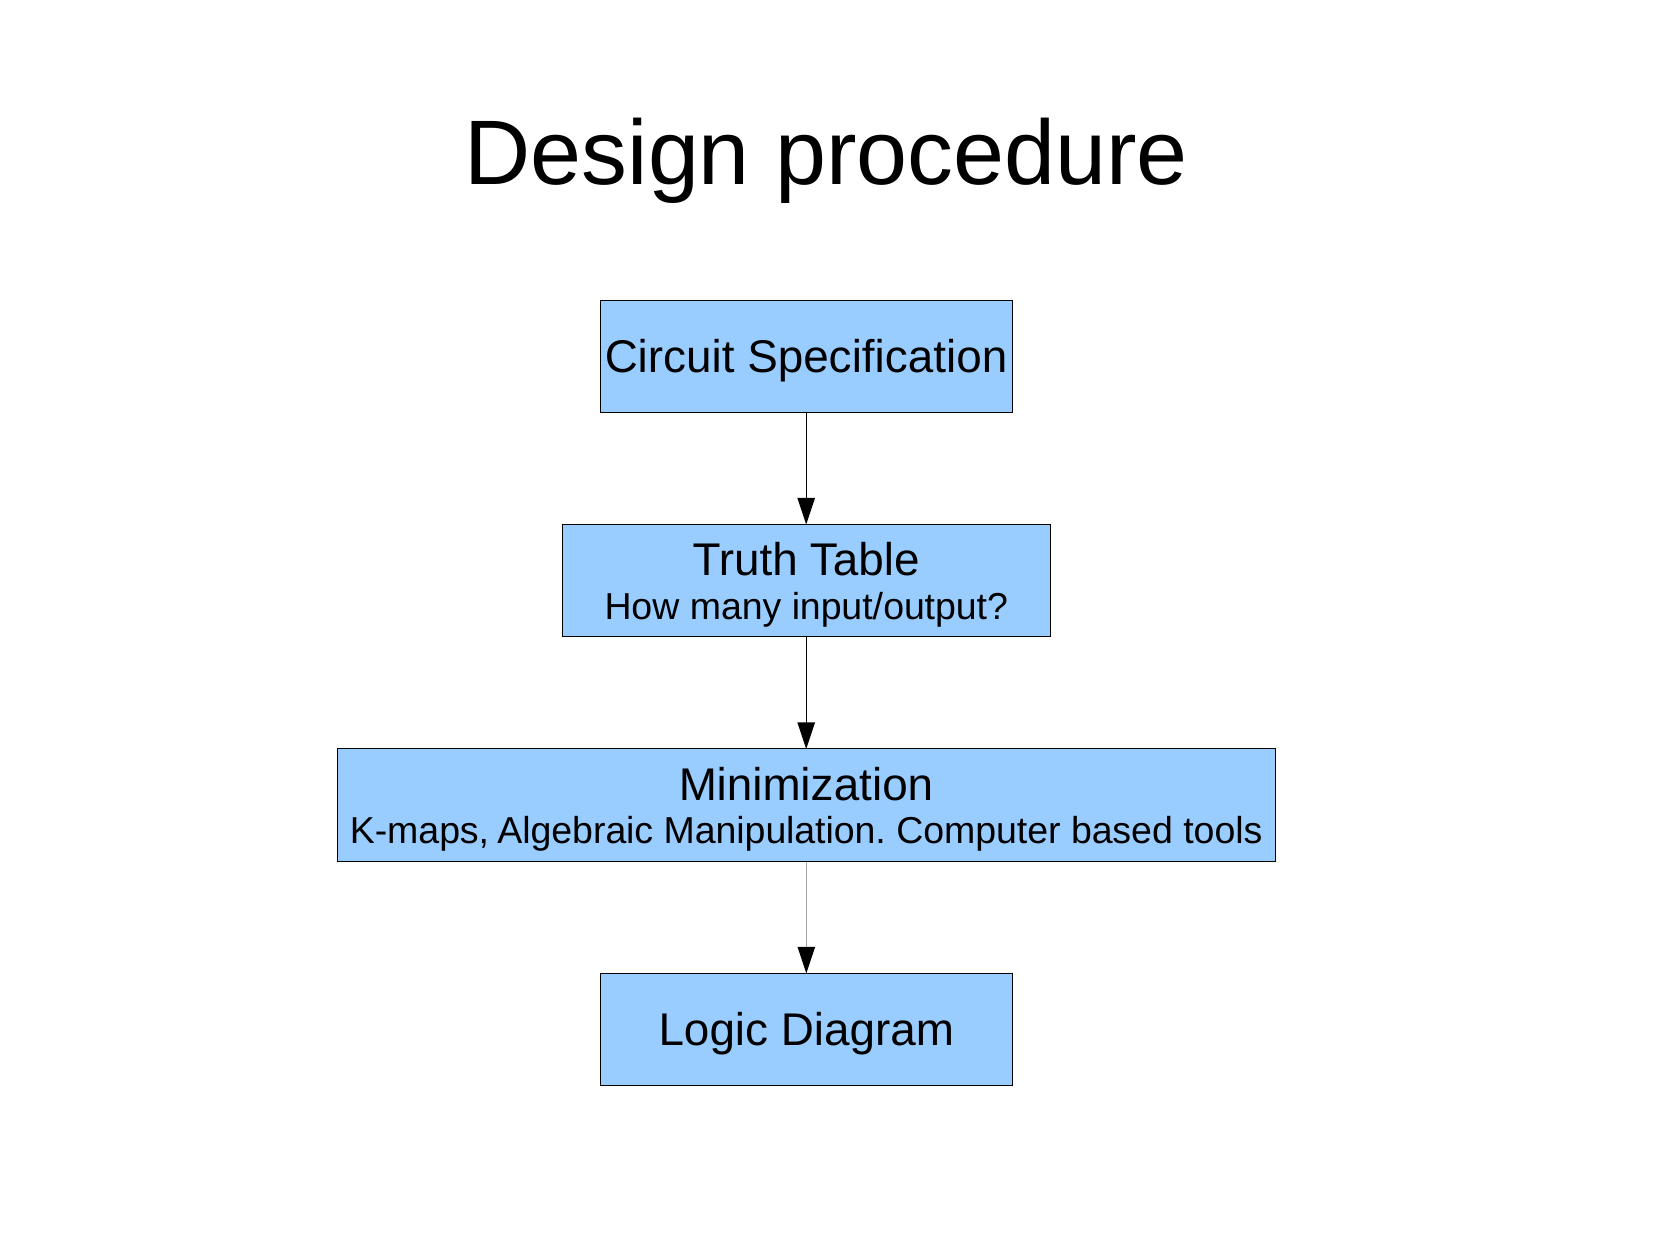

# Design procedure
Circuit Specification
Truth Table
How many input/output?
Minimization
K-maps, Algebraic Manipulation. Computer based tools
Logic Diagram